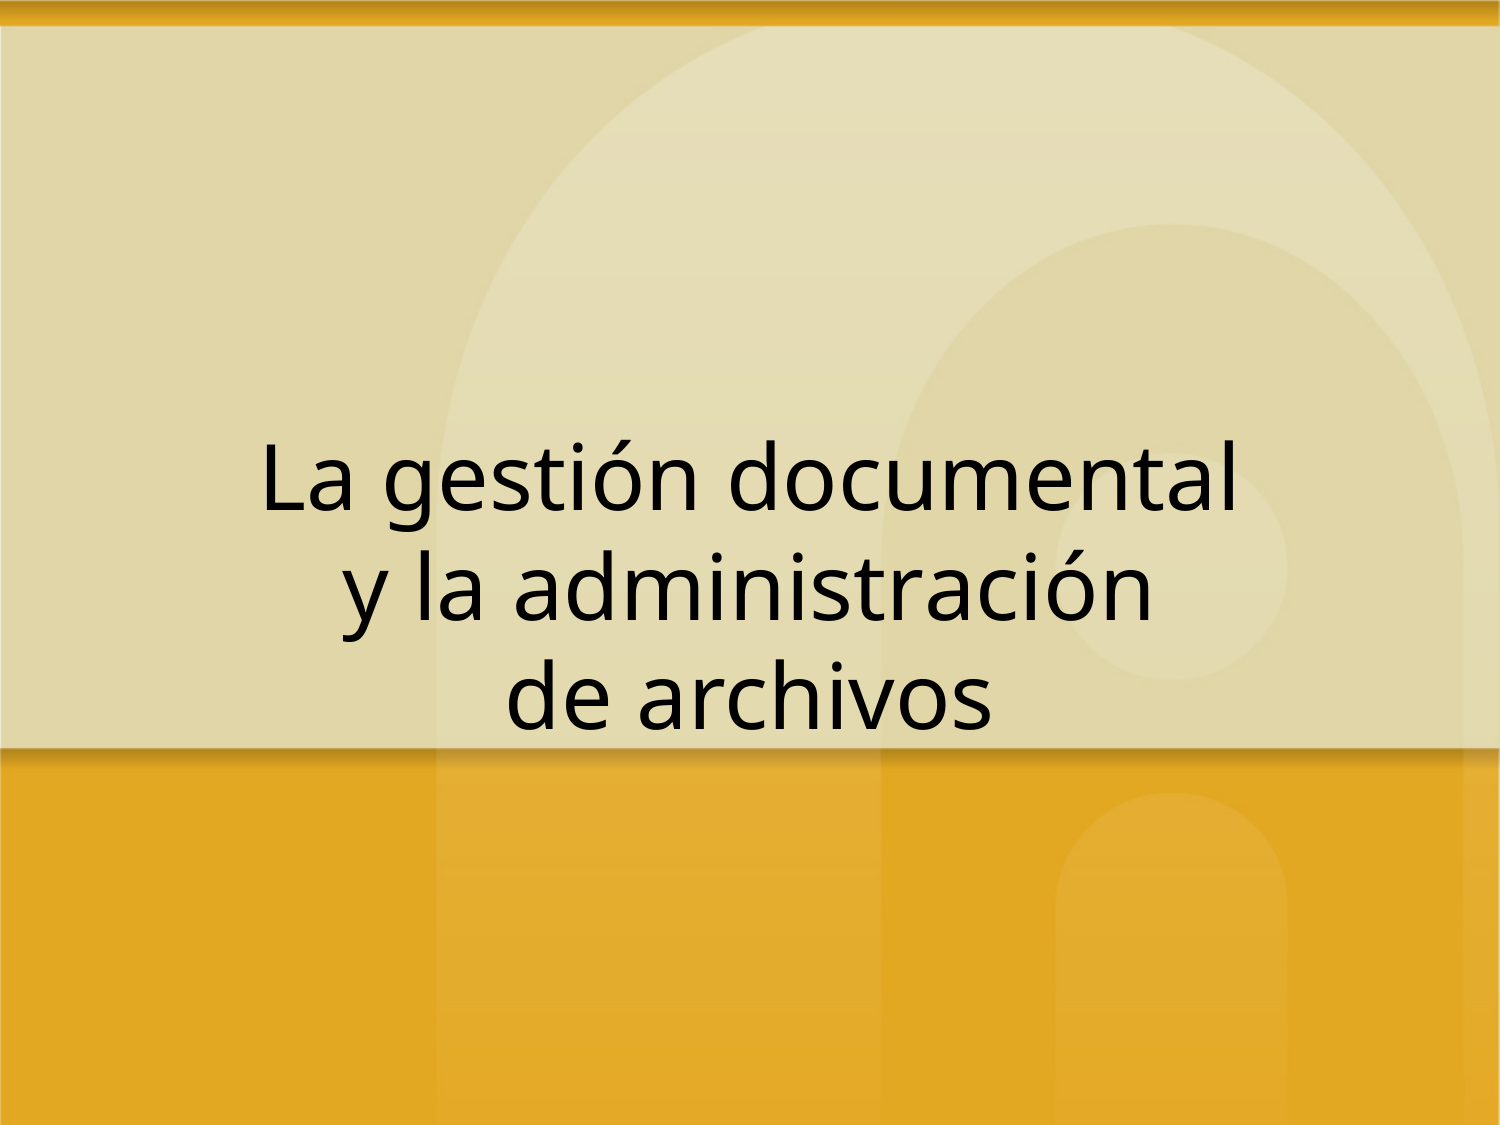

La gestión documental
y la administración
de archivos